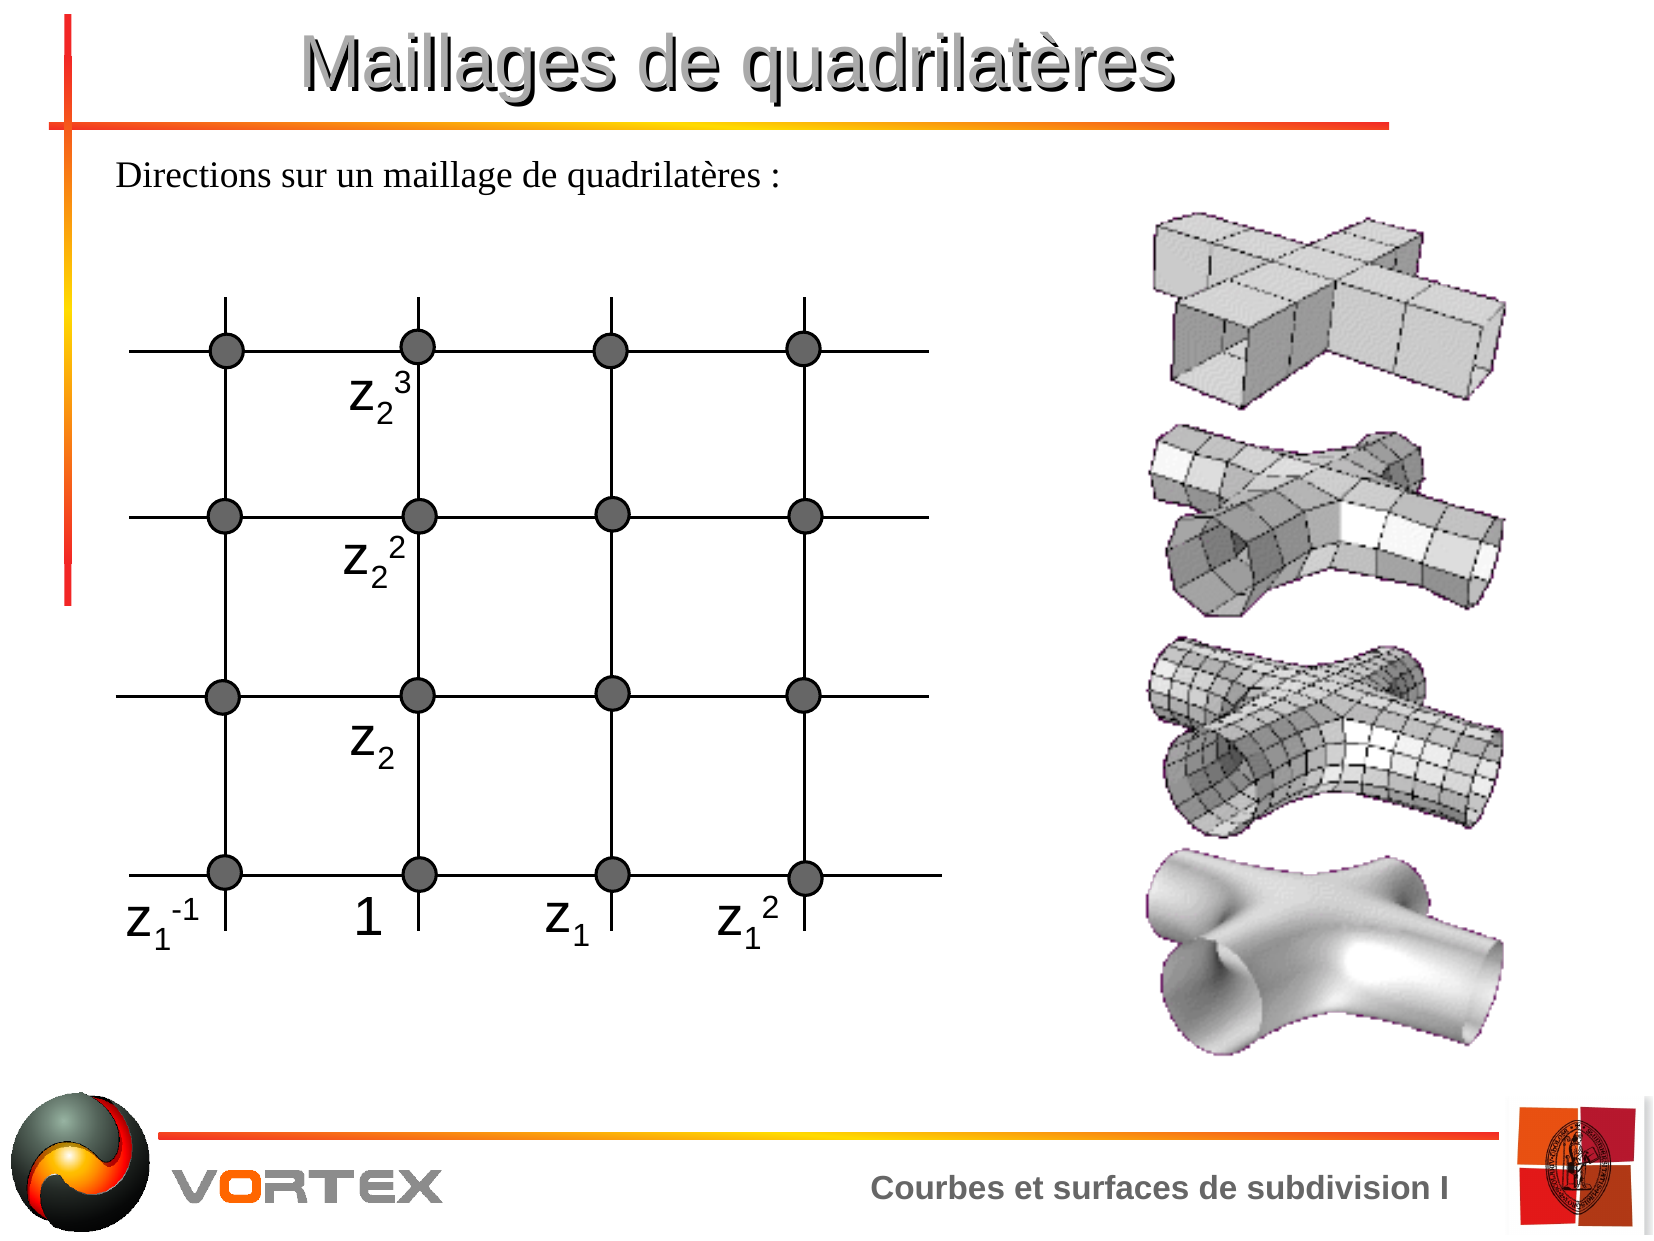

# Maillages de quadrilatères
Directions sur un maillage de quadrilatères :
z23
z22
z2
z1
1
z12
z1-1